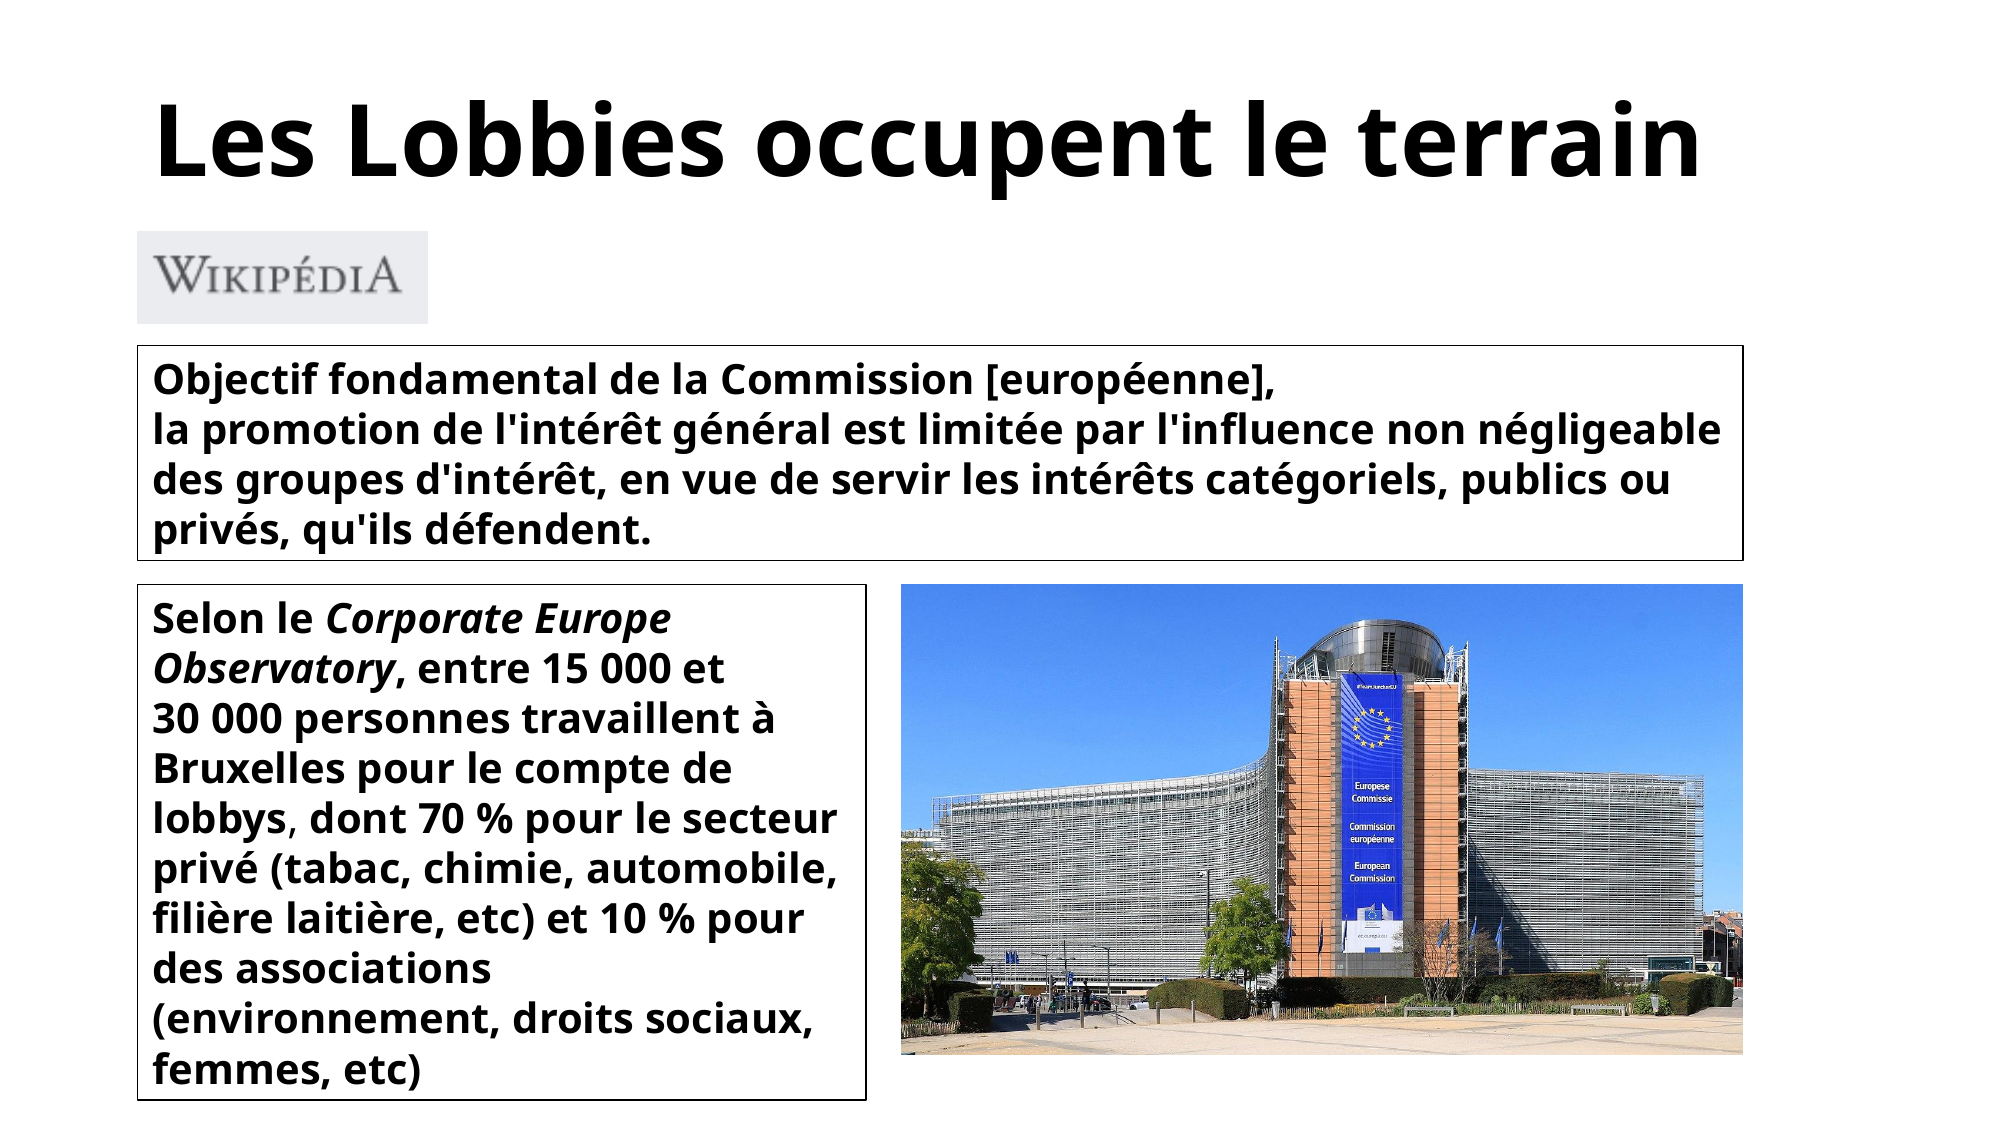

# Les Lobbies occupent le terrain
Objectif fondamental de la Commission [européenne],
la promotion de l'intérêt général est limitée par l'influence non négligeable des groupes d'intérêt, en vue de servir les intérêts catégoriels, publics ou privés, qu'ils défendent.
Selon le Corporate Europe Observatory, entre 15 000 et 30 000 personnes travaillent à Bruxelles pour le compte de lobbys, dont 70 % pour le secteur privé (tabac, chimie, automobile, filière laitière, etc) et 10 % pour des associations (environnement, droits sociaux, femmes, etc)